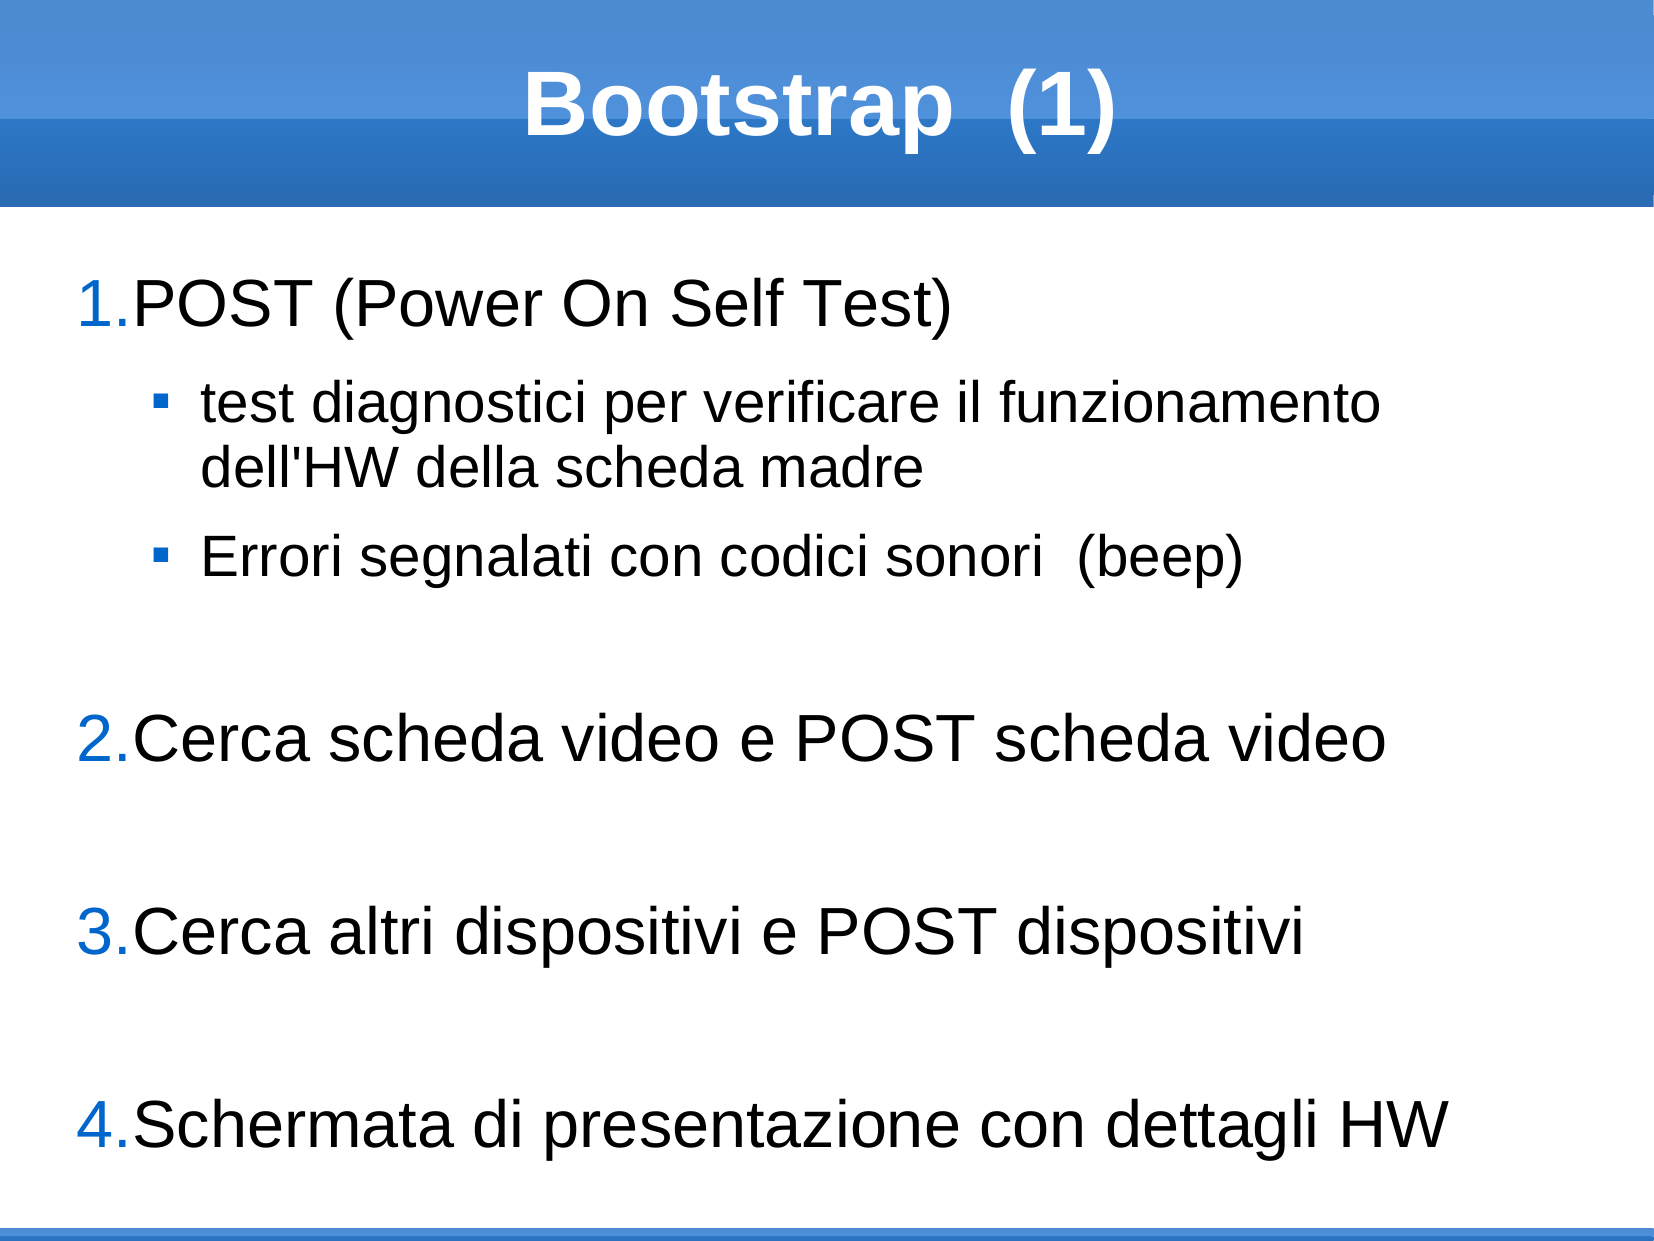

# Bootstrap (1)
POST (Power On Self Test)
test diagnostici per verificare il funzionamento dell'HW della scheda madre
Errori segnalati con codici sonori (beep)
Cerca scheda video e POST scheda video
Cerca altri dispositivi e POST dispositivi
Schermata di presentazione con dettagli HW